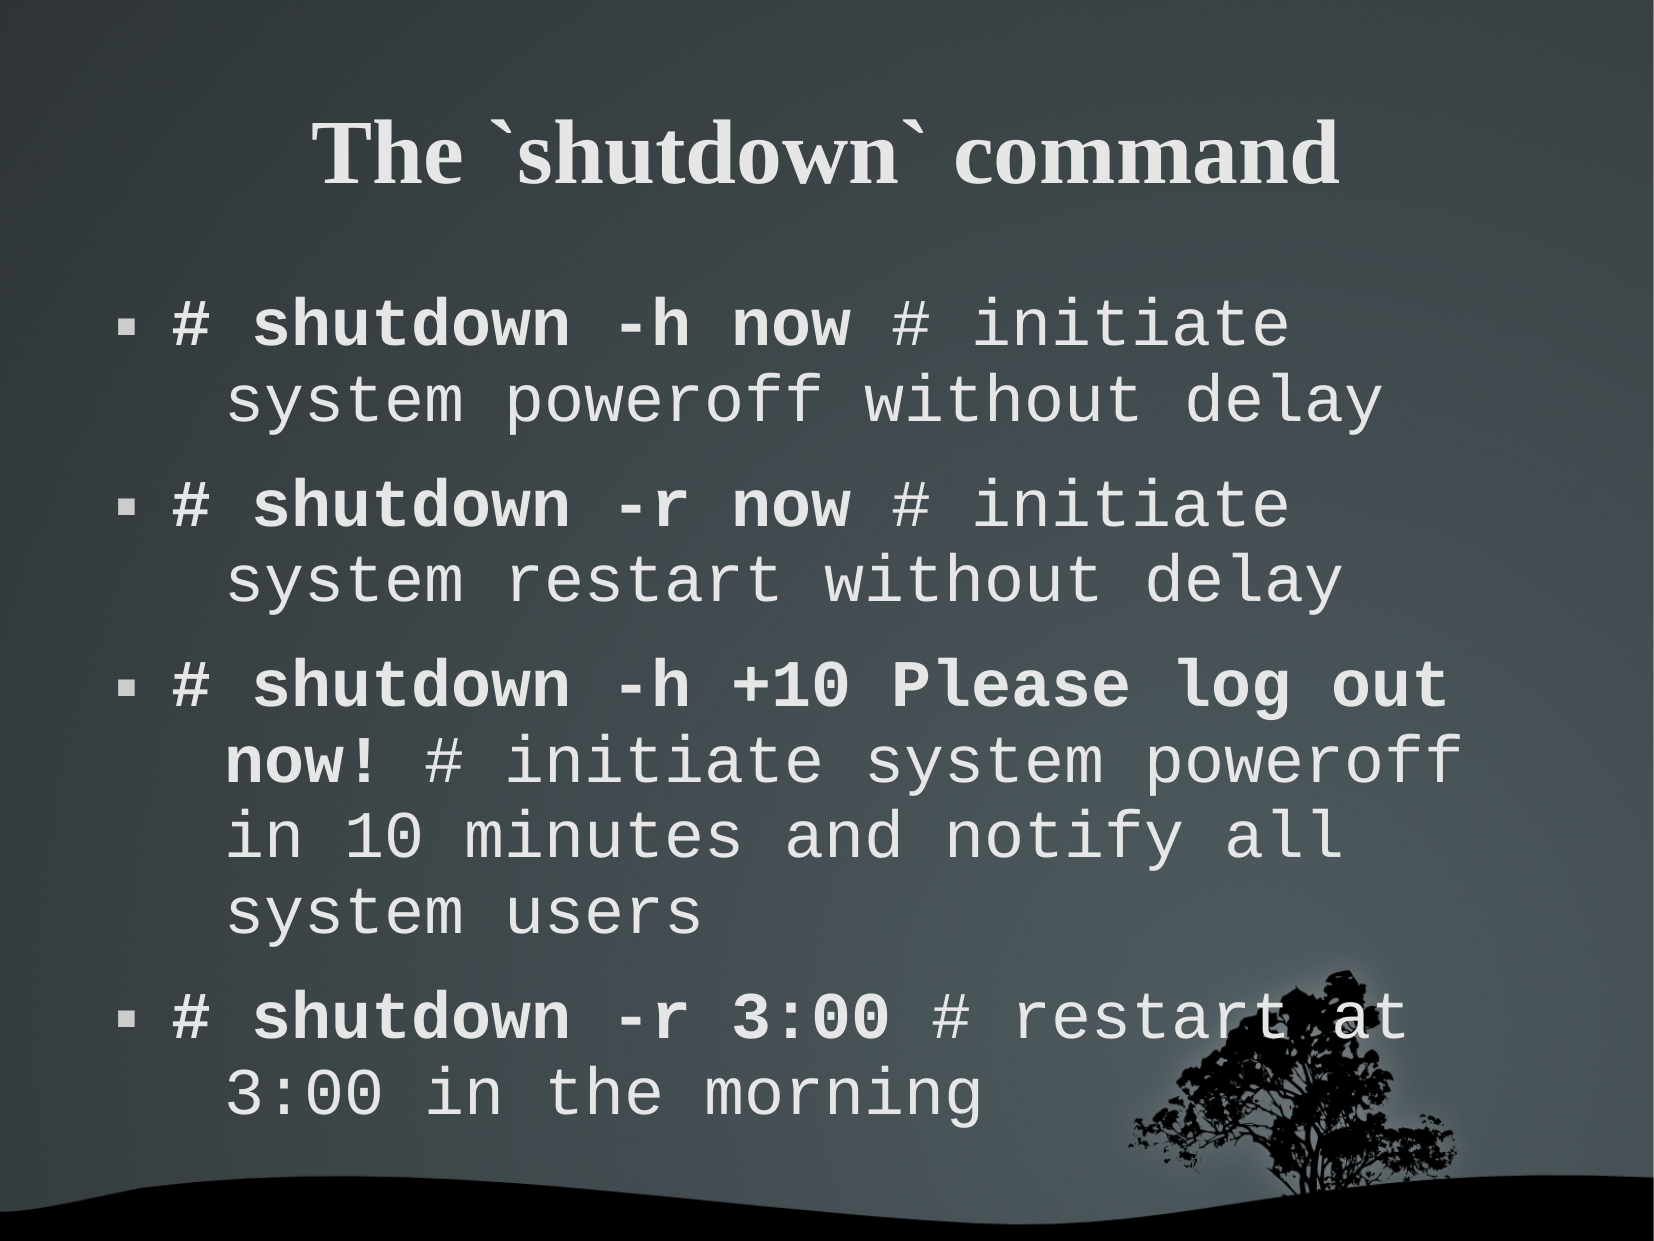

# The `shutdown` command
# shutdown -h now # initiate system poweroff without delay
# shutdown -r now # initiate system restart without delay
# shutdown -h +10 Please log out now! # initiate system poweroff in 10 minutes and notify all system users
# shutdown -r 3:00 # restart at 3:00 in the morning